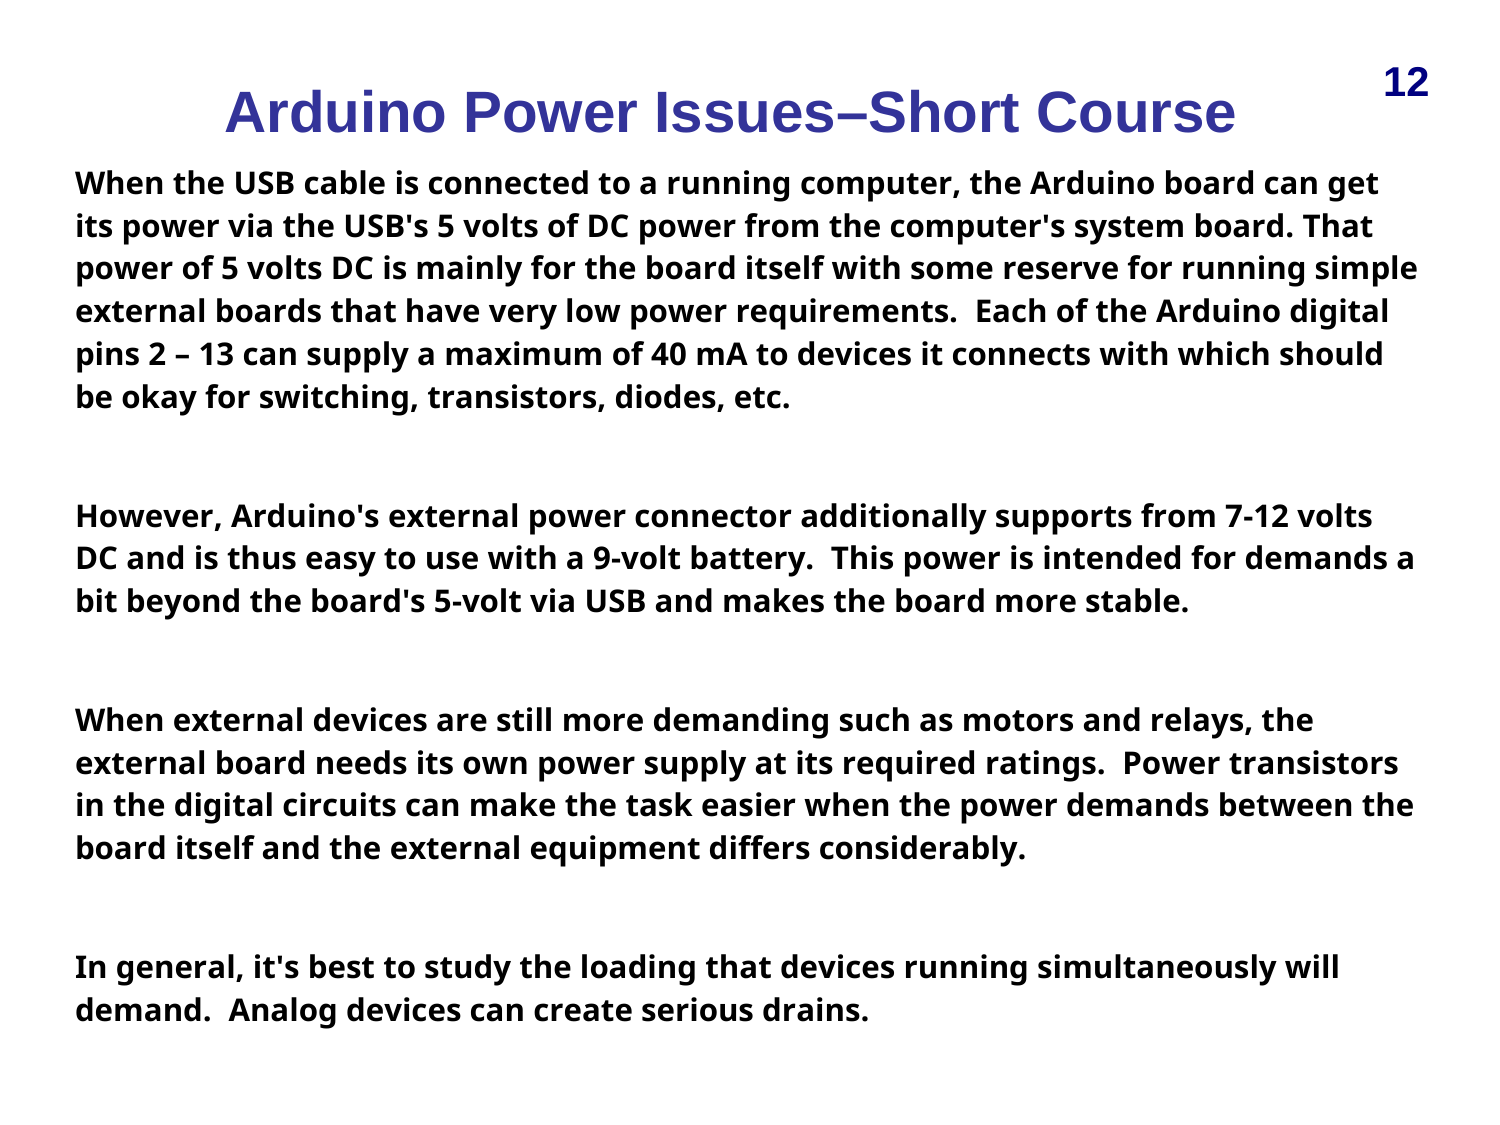

12
# Arduino Power Issues–Short Course
When the USB cable is connected to a running computer, the Arduino board can get its power via the USB's 5 volts of DC power from the computer's system board. That power of 5 volts DC is mainly for the board itself with some reserve for running simple external boards that have very low power requirements. Each of the Arduino digital pins 2 – 13 can supply a maximum of 40 mA to devices it connects with which should be okay for switching, transistors, diodes, etc.
However, Arduino's external power connector additionally supports from 7-12 volts DC and is thus easy to use with a 9-volt battery. This power is intended for demands a bit beyond the board's 5-volt via USB and makes the board more stable.
When external devices are still more demanding such as motors and relays, the external board needs its own power supply at its required ratings. Power transistors in the digital circuits can make the task easier when the power demands between the board itself and the external equipment differs considerably.
In general, it's best to study the loading that devices running simultaneously will demand. Analog devices can create serious drains.